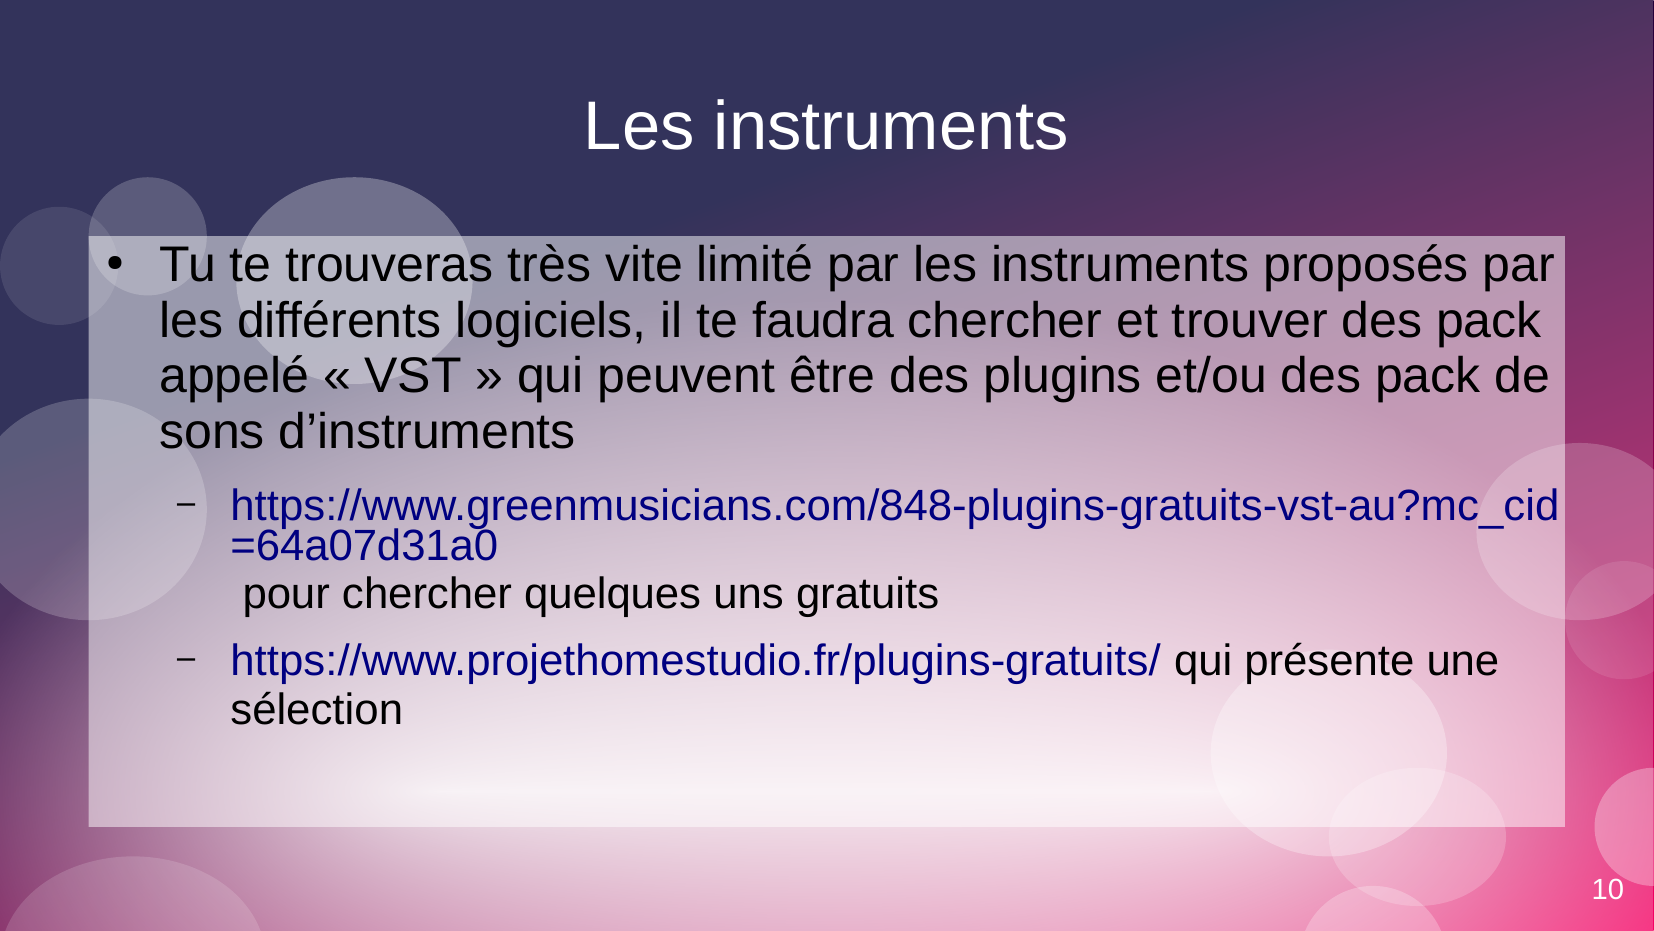

# Les instruments
Tu te trouveras très vite limité par les instruments proposés par les différents logiciels, il te faudra chercher et trouver des pack appelé « VST » qui peuvent être des plugins et/ou des pack de sons d’instruments
https://www.greenmusicians.com/848-plugins-gratuits-vst-au?mc_cid=64a07d31a0 pour chercher quelques uns gratuits
https://www.projethomestudio.fr/plugins-gratuits/ qui présente une sélection